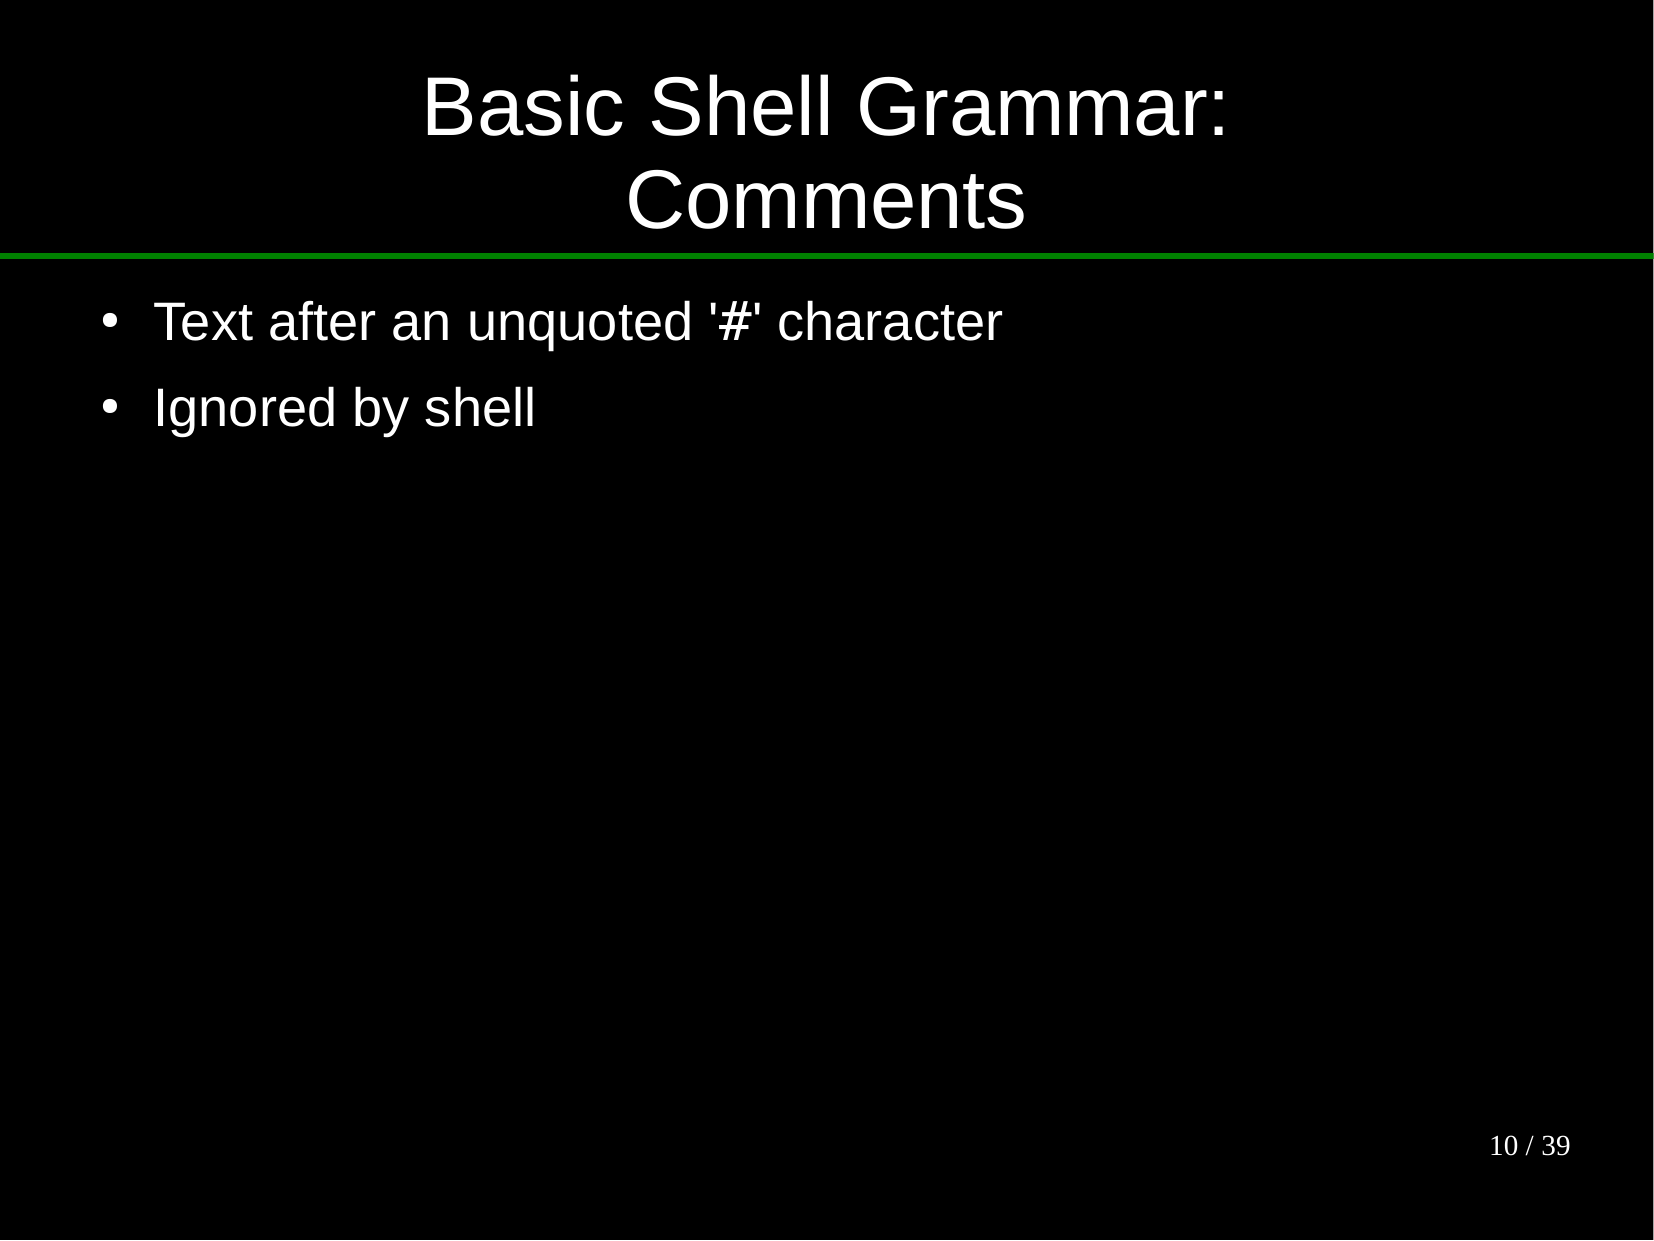

# Basic Shell Grammar: Comments
Text after an unquoted '#' character
Ignored by shell
10